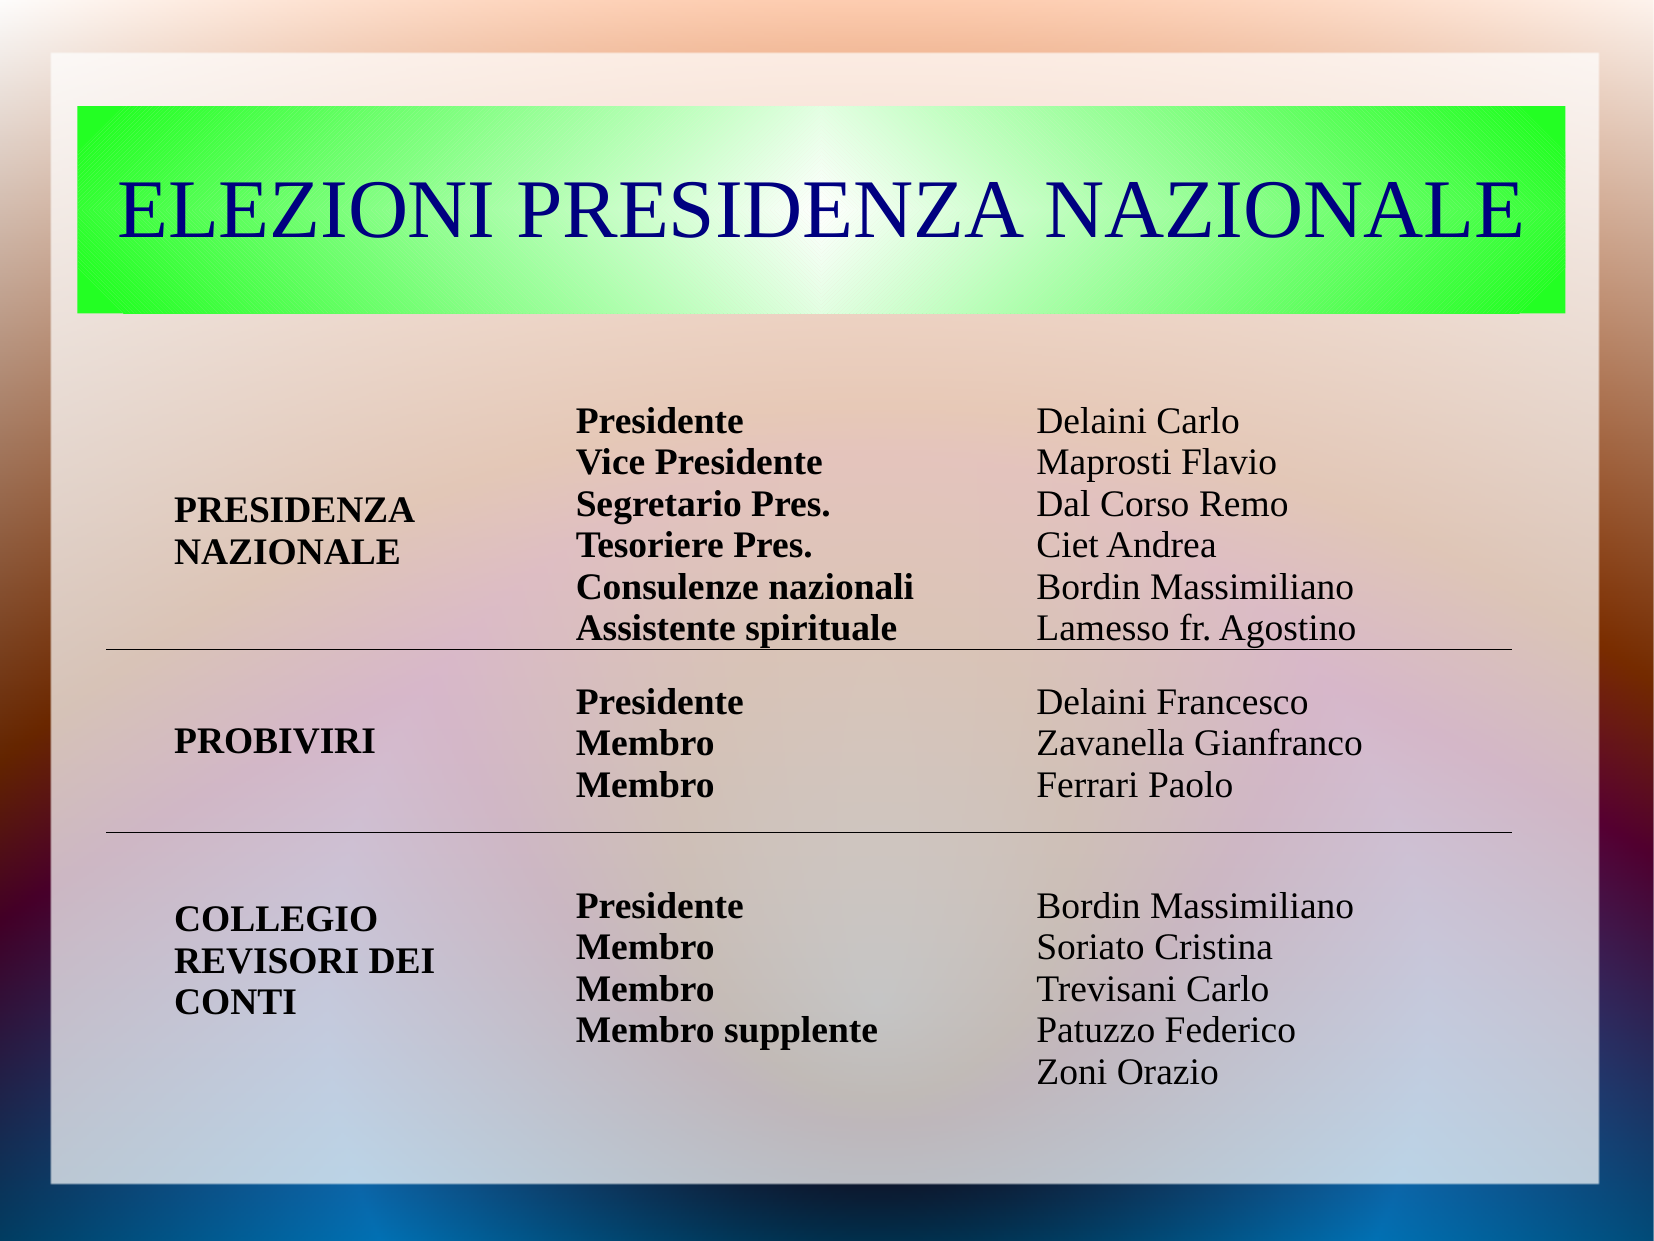

# ELEZIONI PRESIDENZA NAZIONALE
Presidente
Vice Presidente
Segretario Pres.
Tesoriere Pres.
Consulenze nazionali
Assistente spirituale
Delaini Carlo
Maprosti Flavio
Dal Corso Remo
Ciet Andrea
Bordin Massimiliano
Lamesso fr. Agostino
PRESIDENZA NAZIONALE
Presidente
Membro
Membro
Delaini Francesco
Zavanella Gianfranco
Ferrari Paolo
PROBIVIRI
Presidente
Membro
Membro
Membro supplente
Bordin Massimiliano
Soriato Cristina
Trevisani Carlo
Patuzzo Federico
Zoni Orazio
COLLEGIO REVISORI DEI CONTI